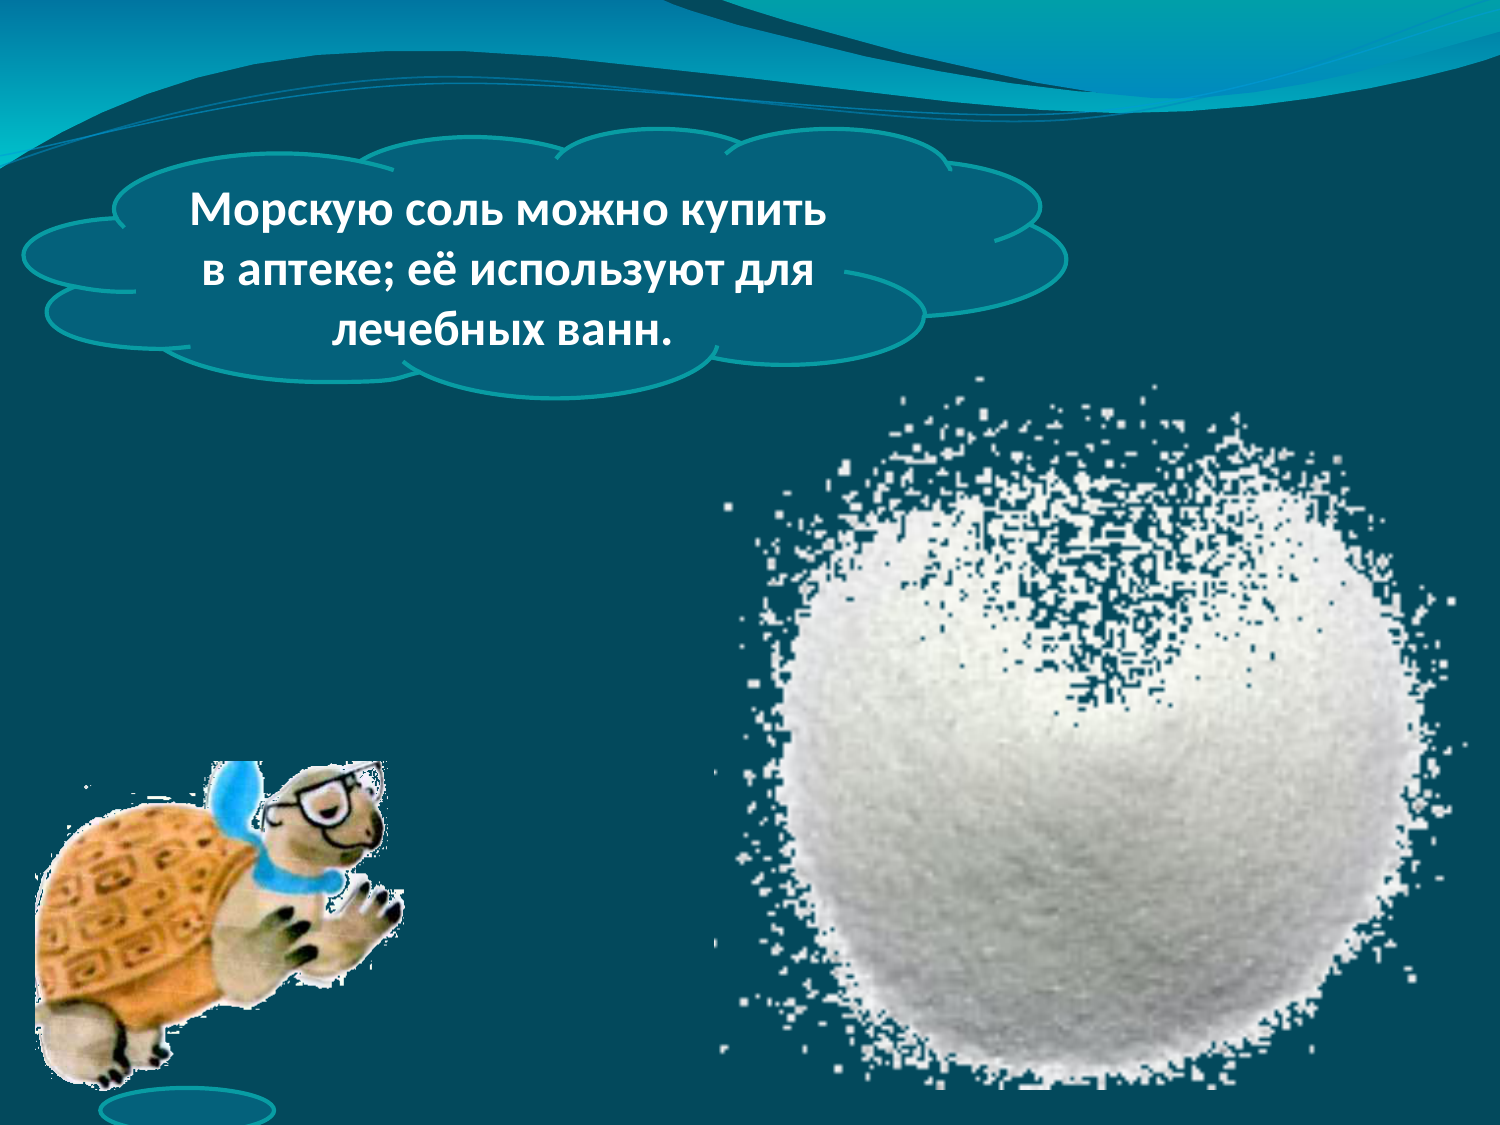

Морскую соль можно купить в аптеке; её используют для лечебных ванн.